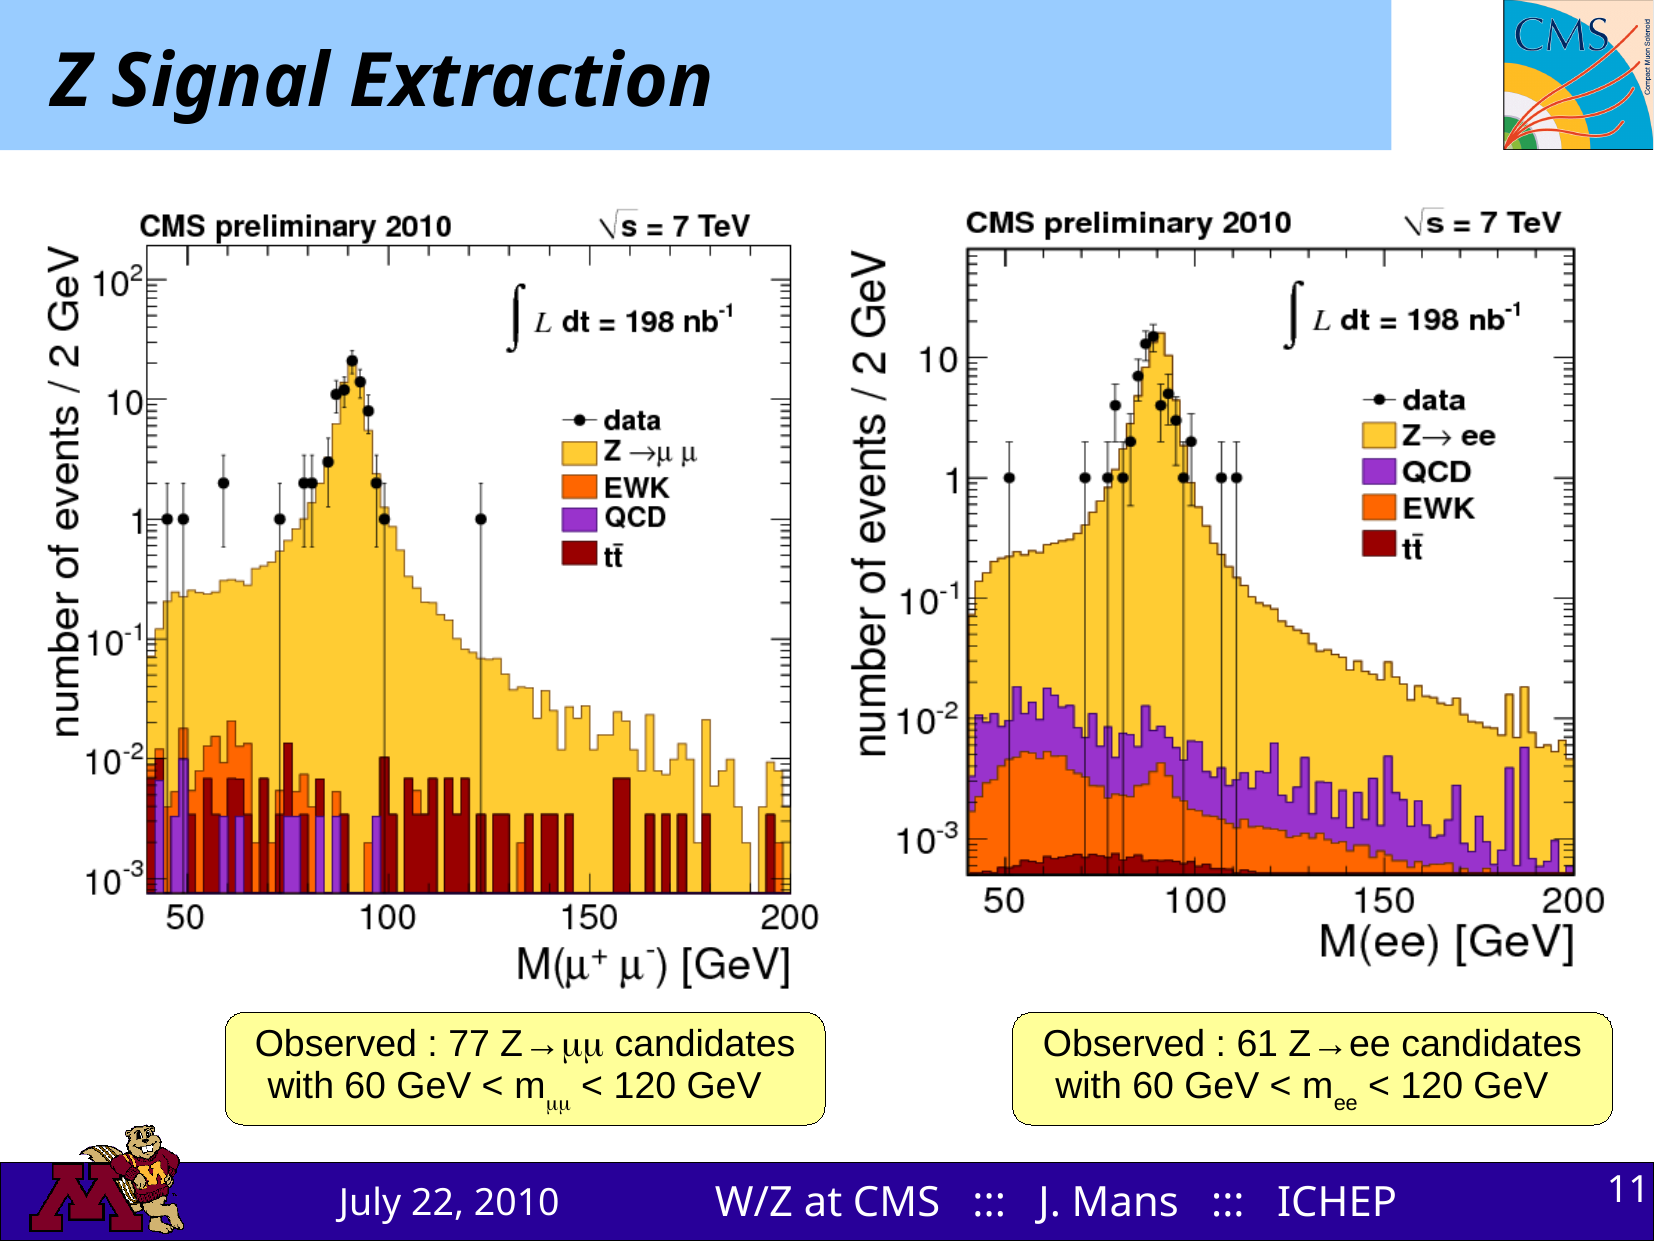

# Z Signal Extraction
Observed : 77 Z→mm candidates
with 60 GeV < mmm < 120 GeV
Observed : 61 Z→ee candidates
with 60 GeV < mee < 120 GeV
11
W/Z at CMS ::: J. Mans ::: ICHEP
July 22, 2010